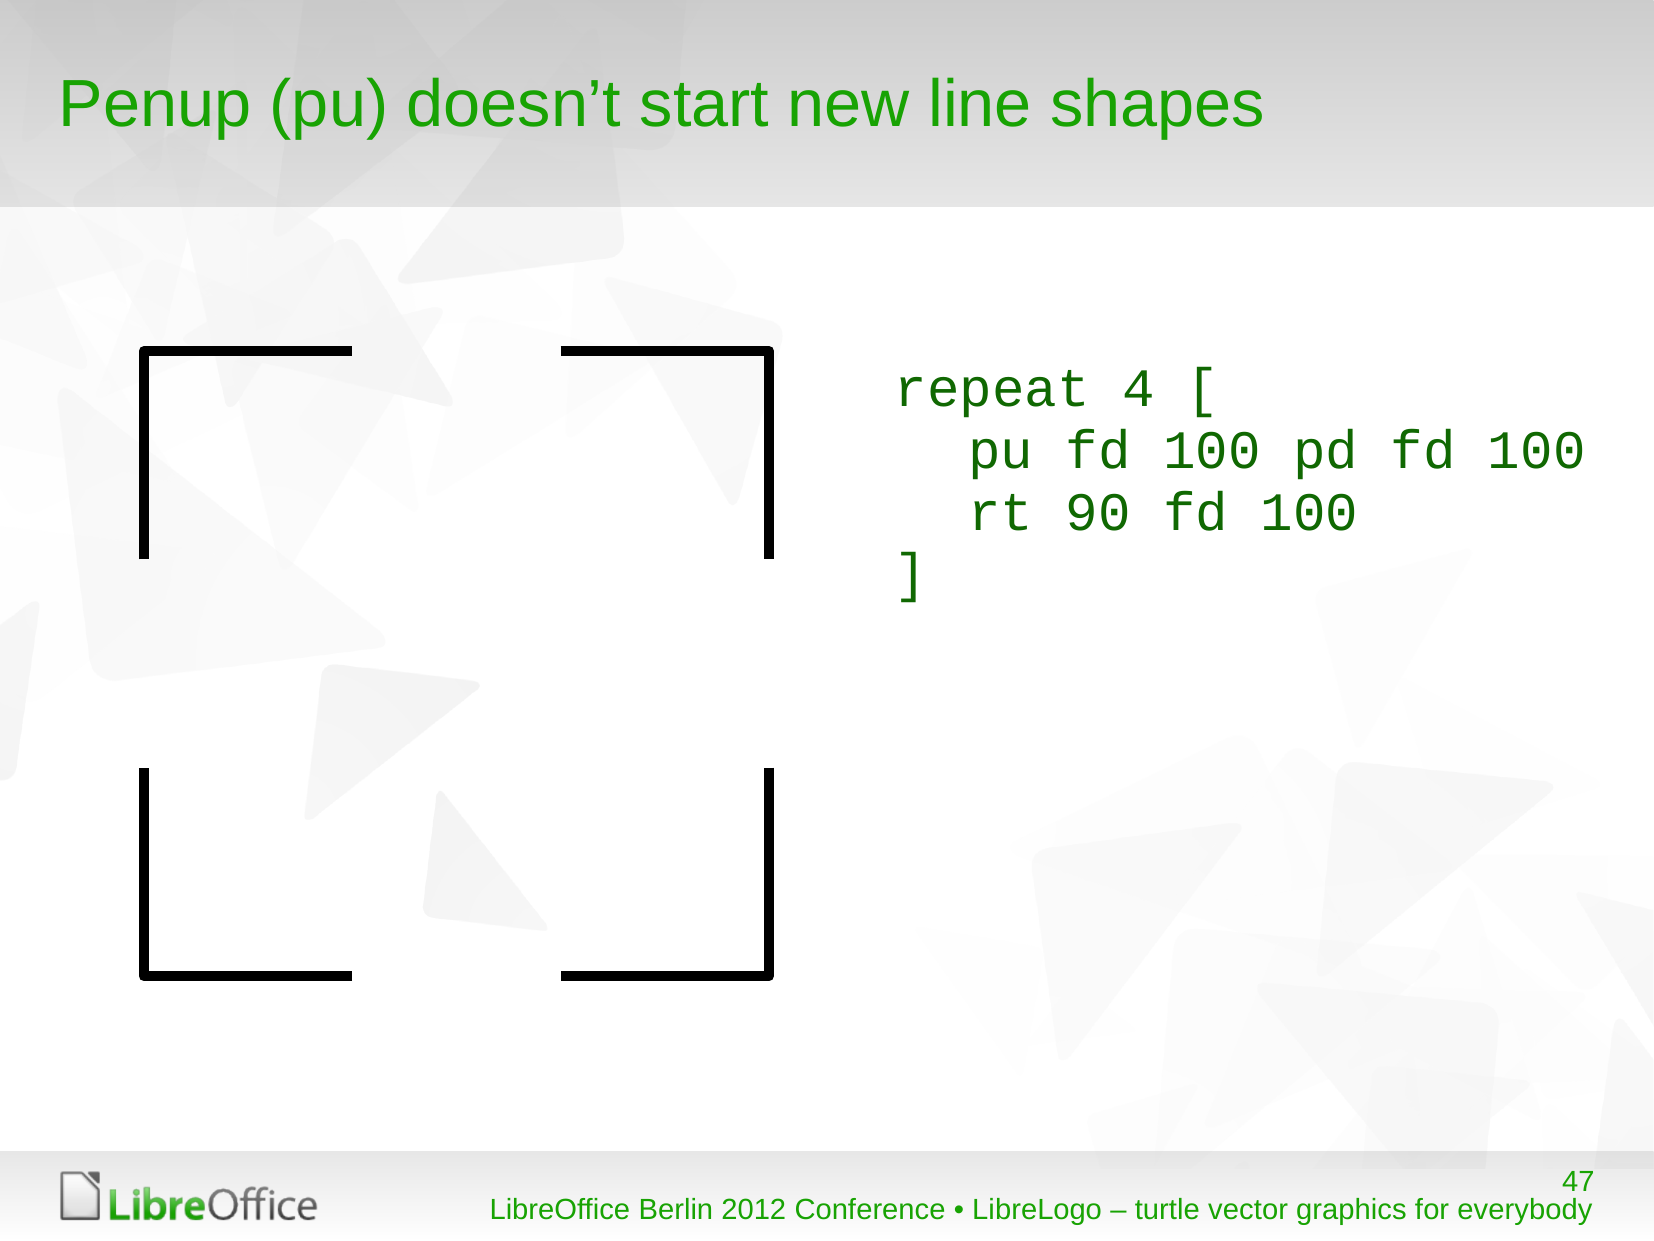

# Penup (pu) doesn’t start new line shapes
repeat 4 [
	pu fd 100 pd fd 100
	rt 90 fd 100
]
47
LibreOffice Berlin 2012 Conference • LibreLogo – turtle vector graphics for everybody